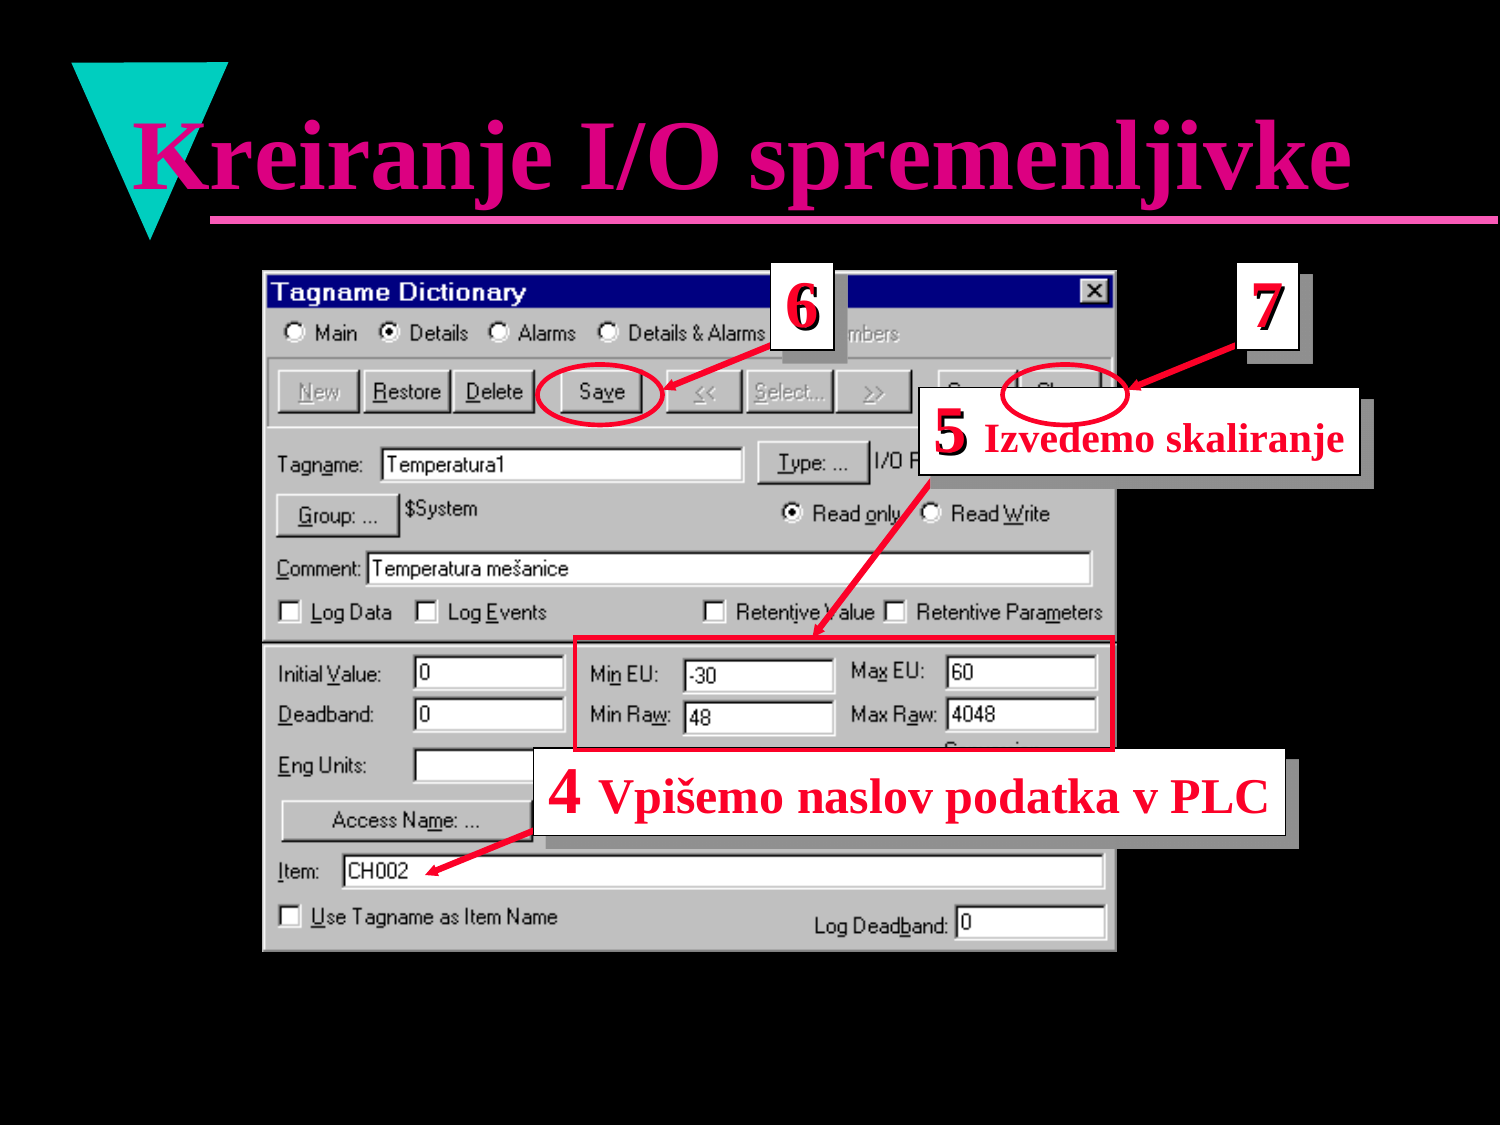

# Kreiranje I/O spremenljivke
6
7
5 Izvedemo skaliranje
4 Vpišemo naslov podatka v PLC
RVP2
I/O komunikacija
15